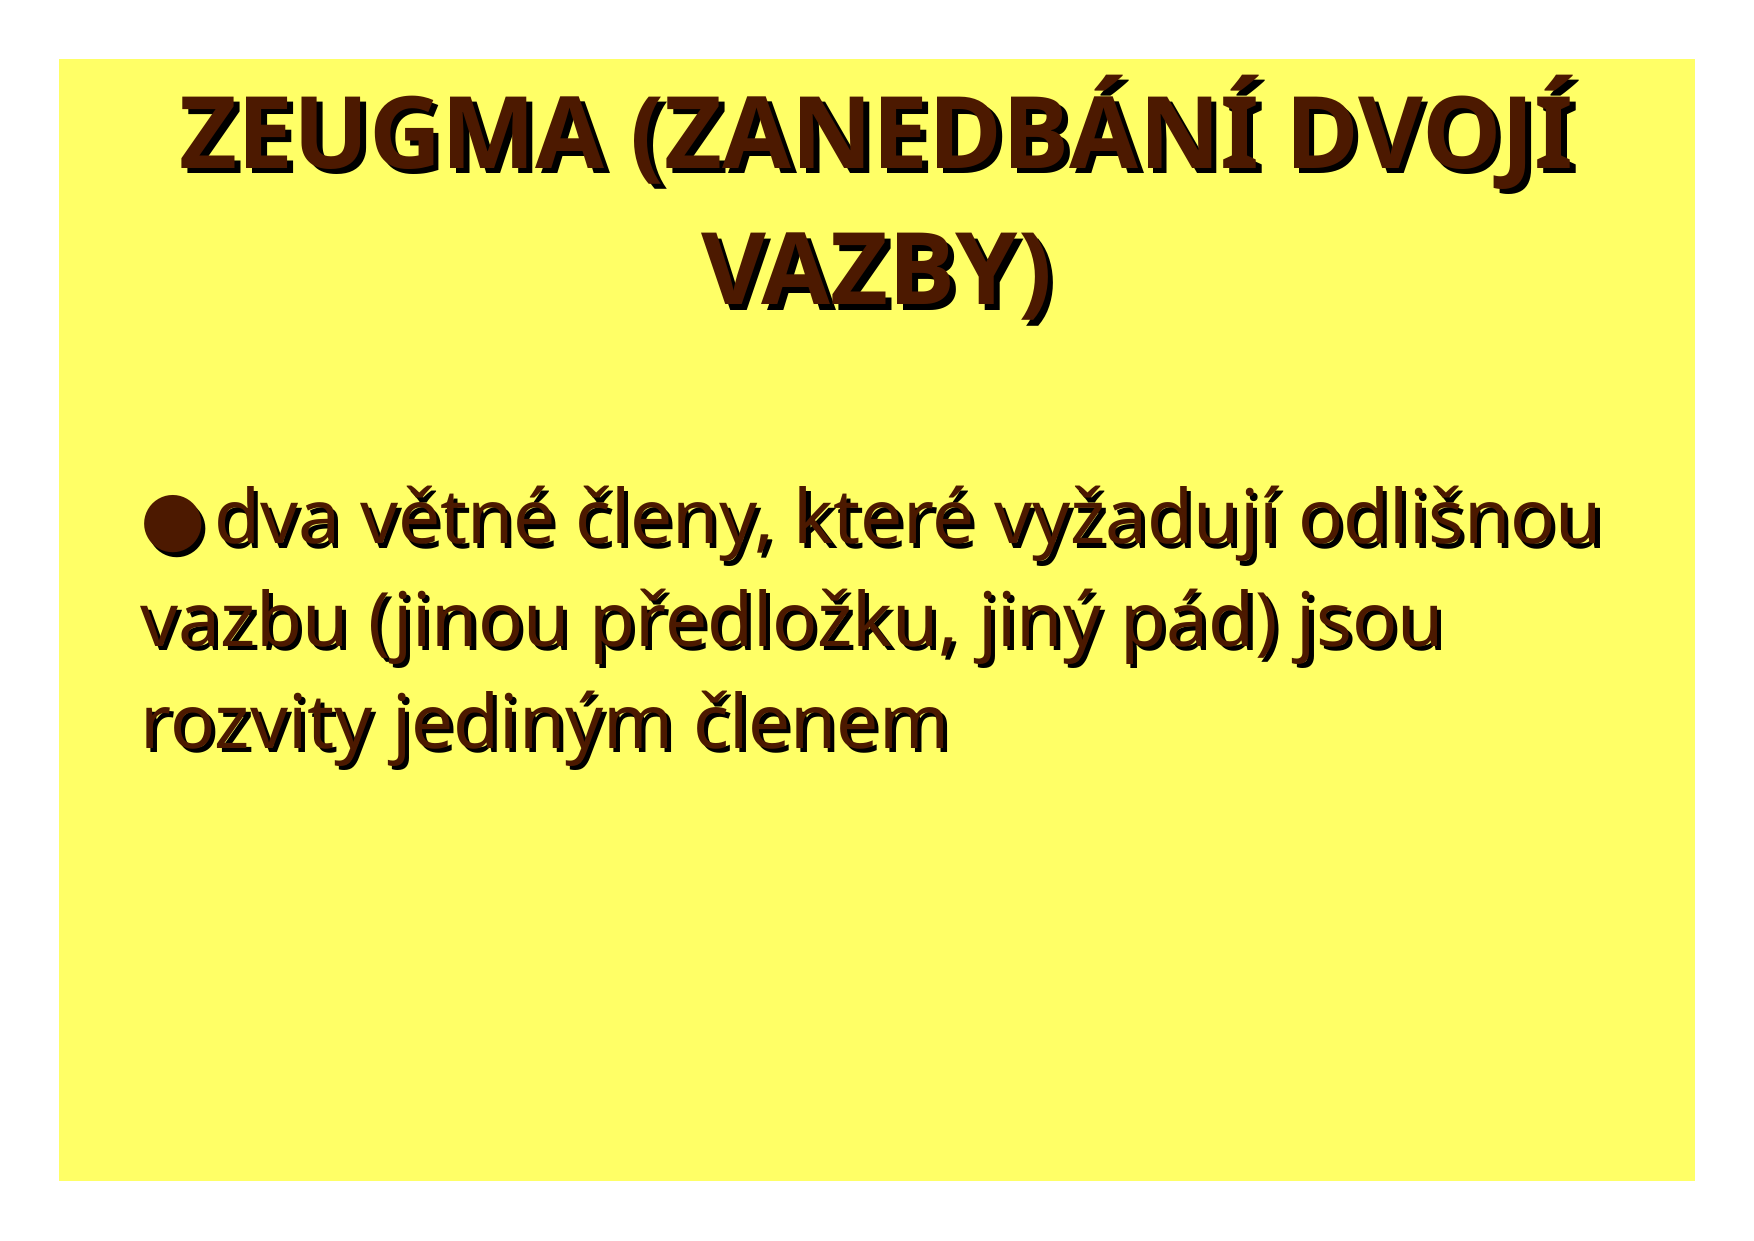

# ZEUGMA (ZANEDBÁNÍ DVOJÍ VAZBY)
●	dva větné členy, které vyžadují odlišnou vazbu (jinou předložku, jiný pád) jsou rozvity jediným členem